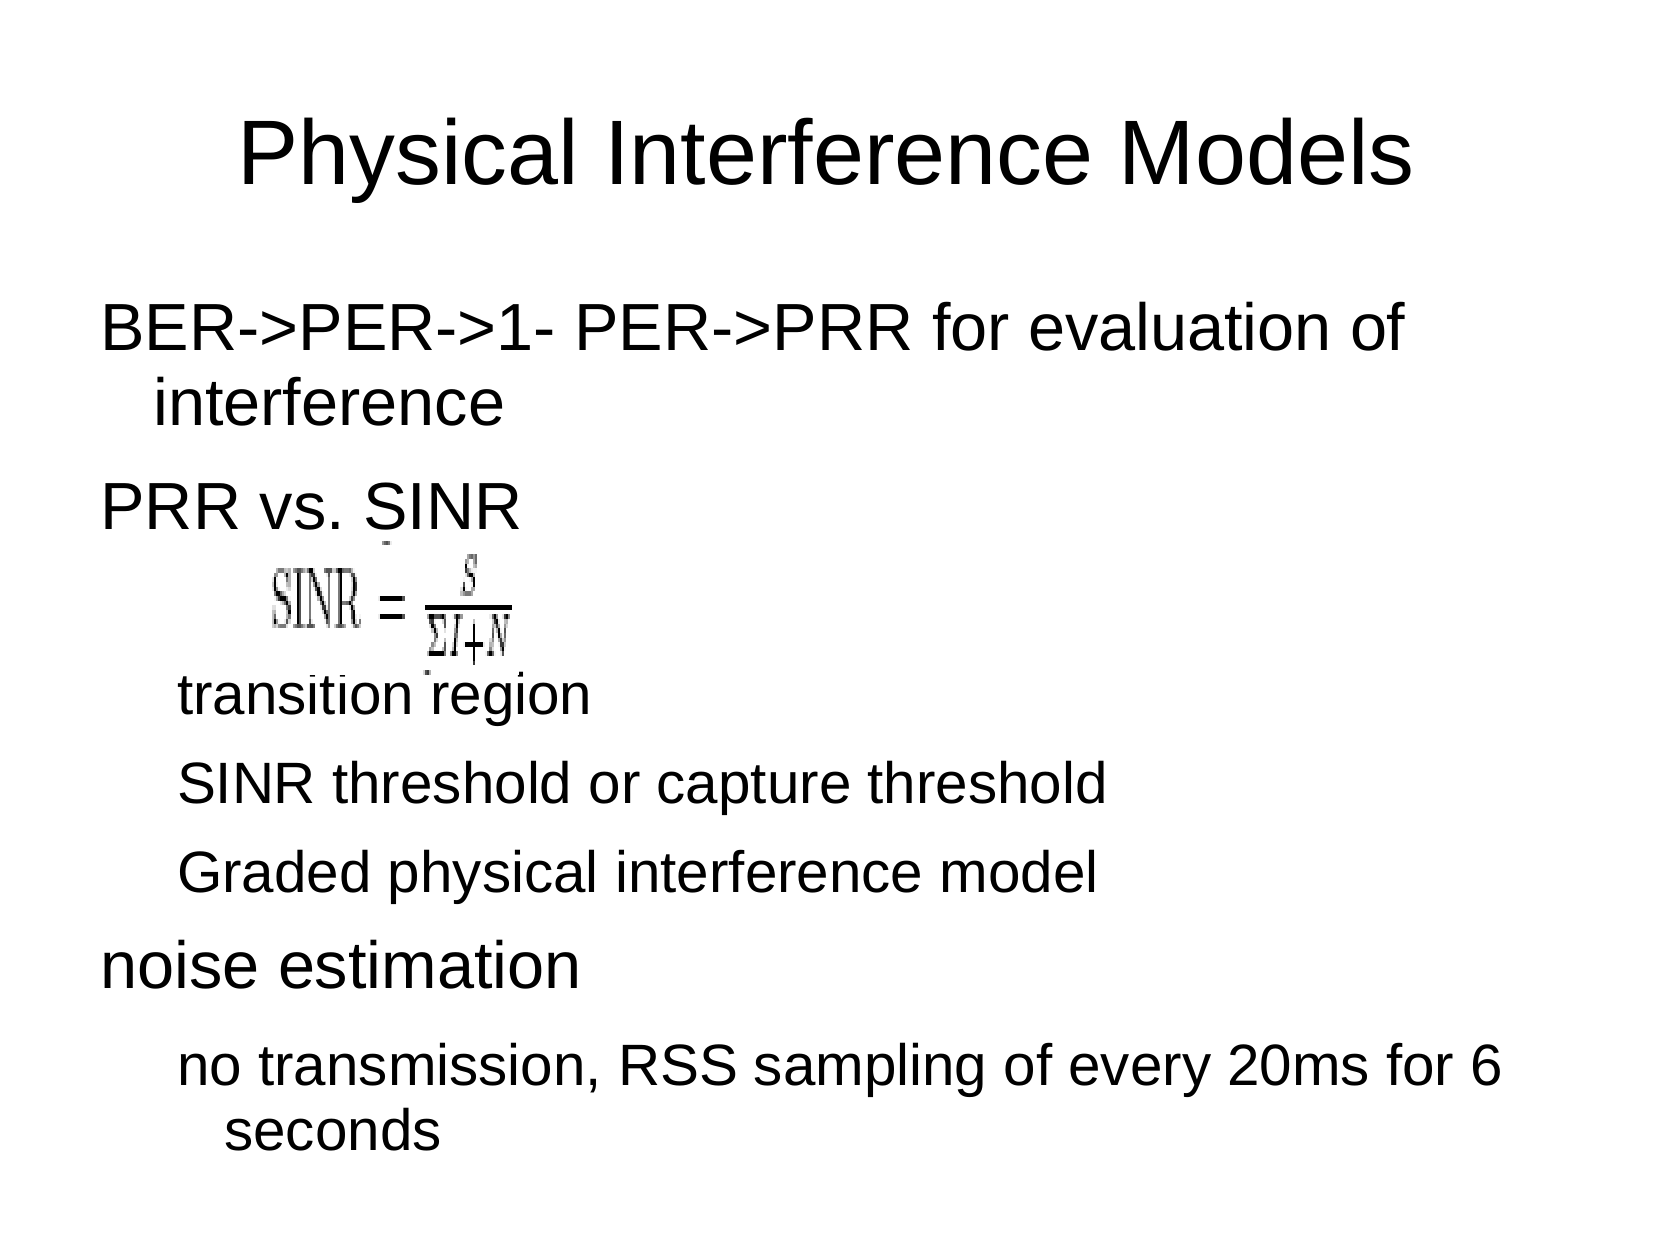

# Physical Interference Models
BER->PER->1- PER->PRR for evaluation of interference
PRR vs. SINR
transition region
SINR threshold or capture threshold
Graded physical interference model
noise estimation
no transmission, RSS sampling of every 20ms for 6 seconds